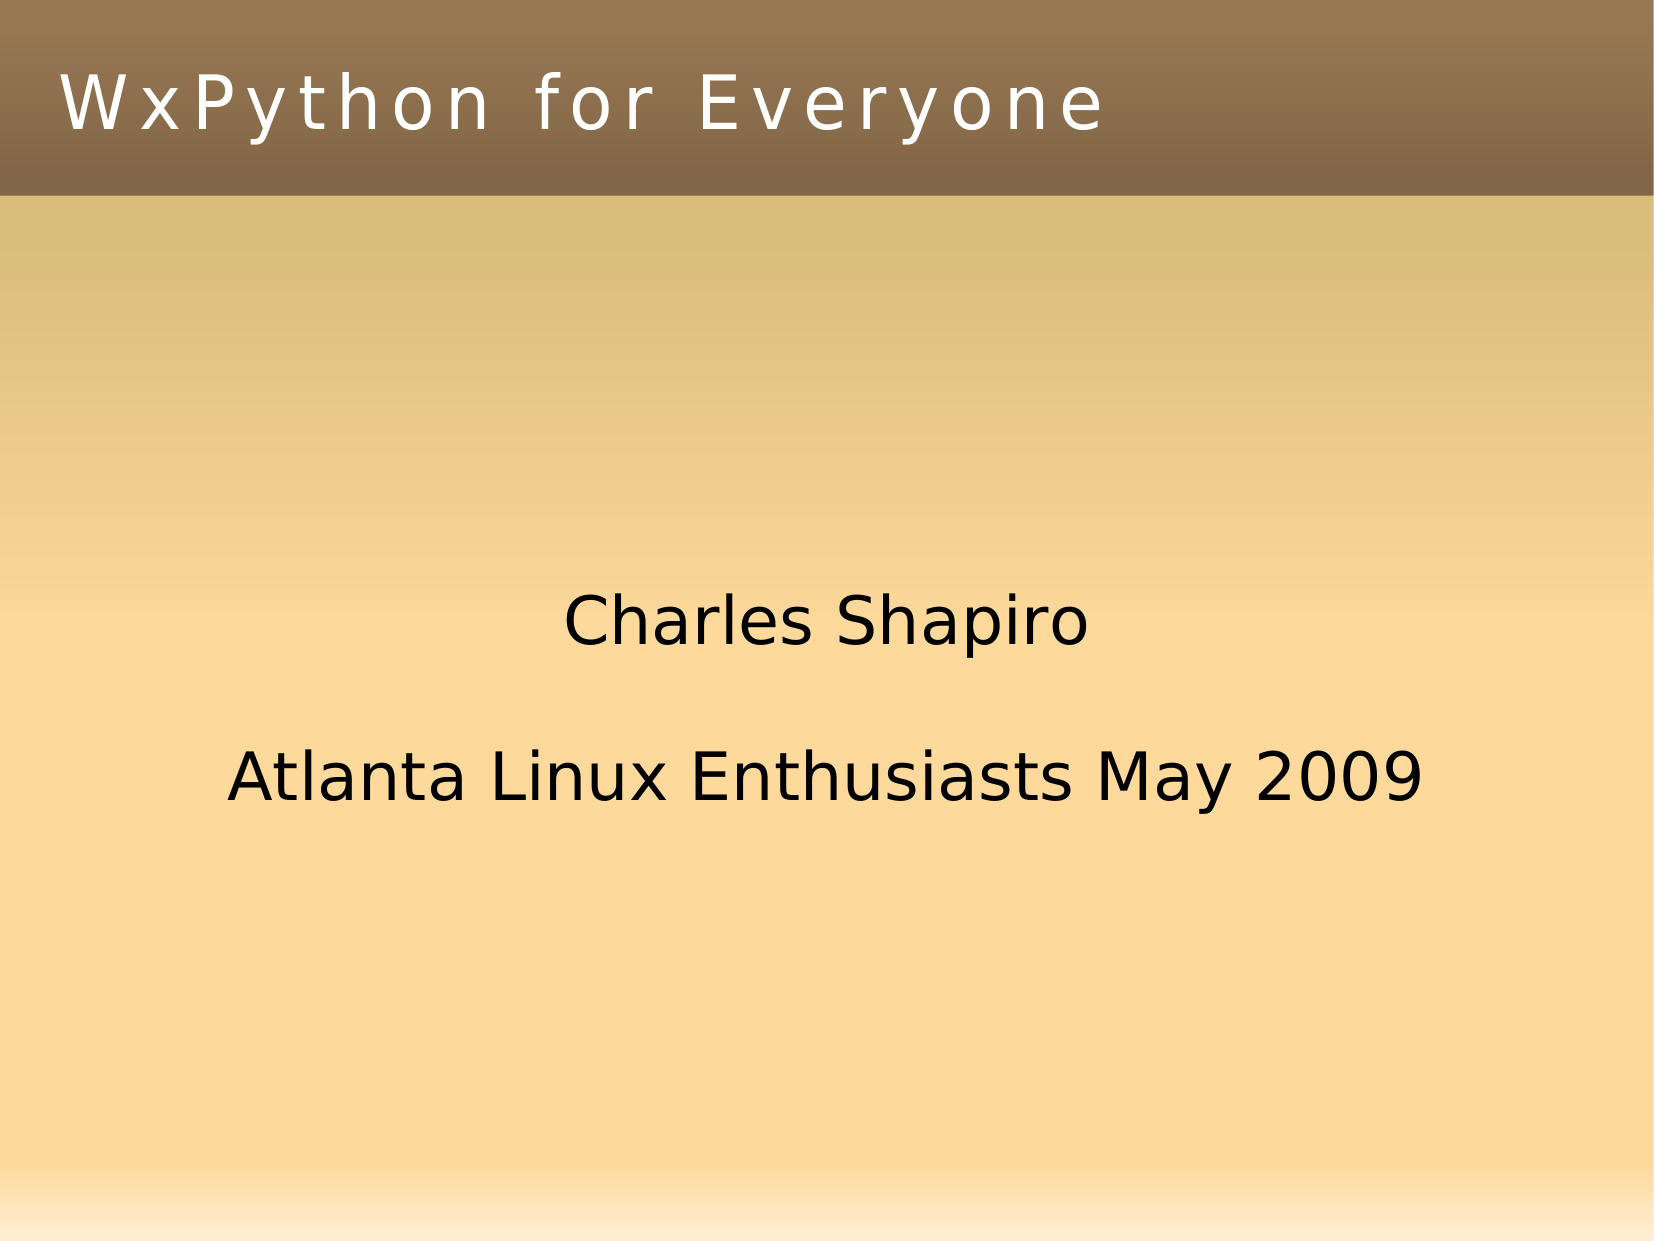

# WxPython for Everyone
Charles Shapiro
Atlanta Linux Enthusiasts May 2009